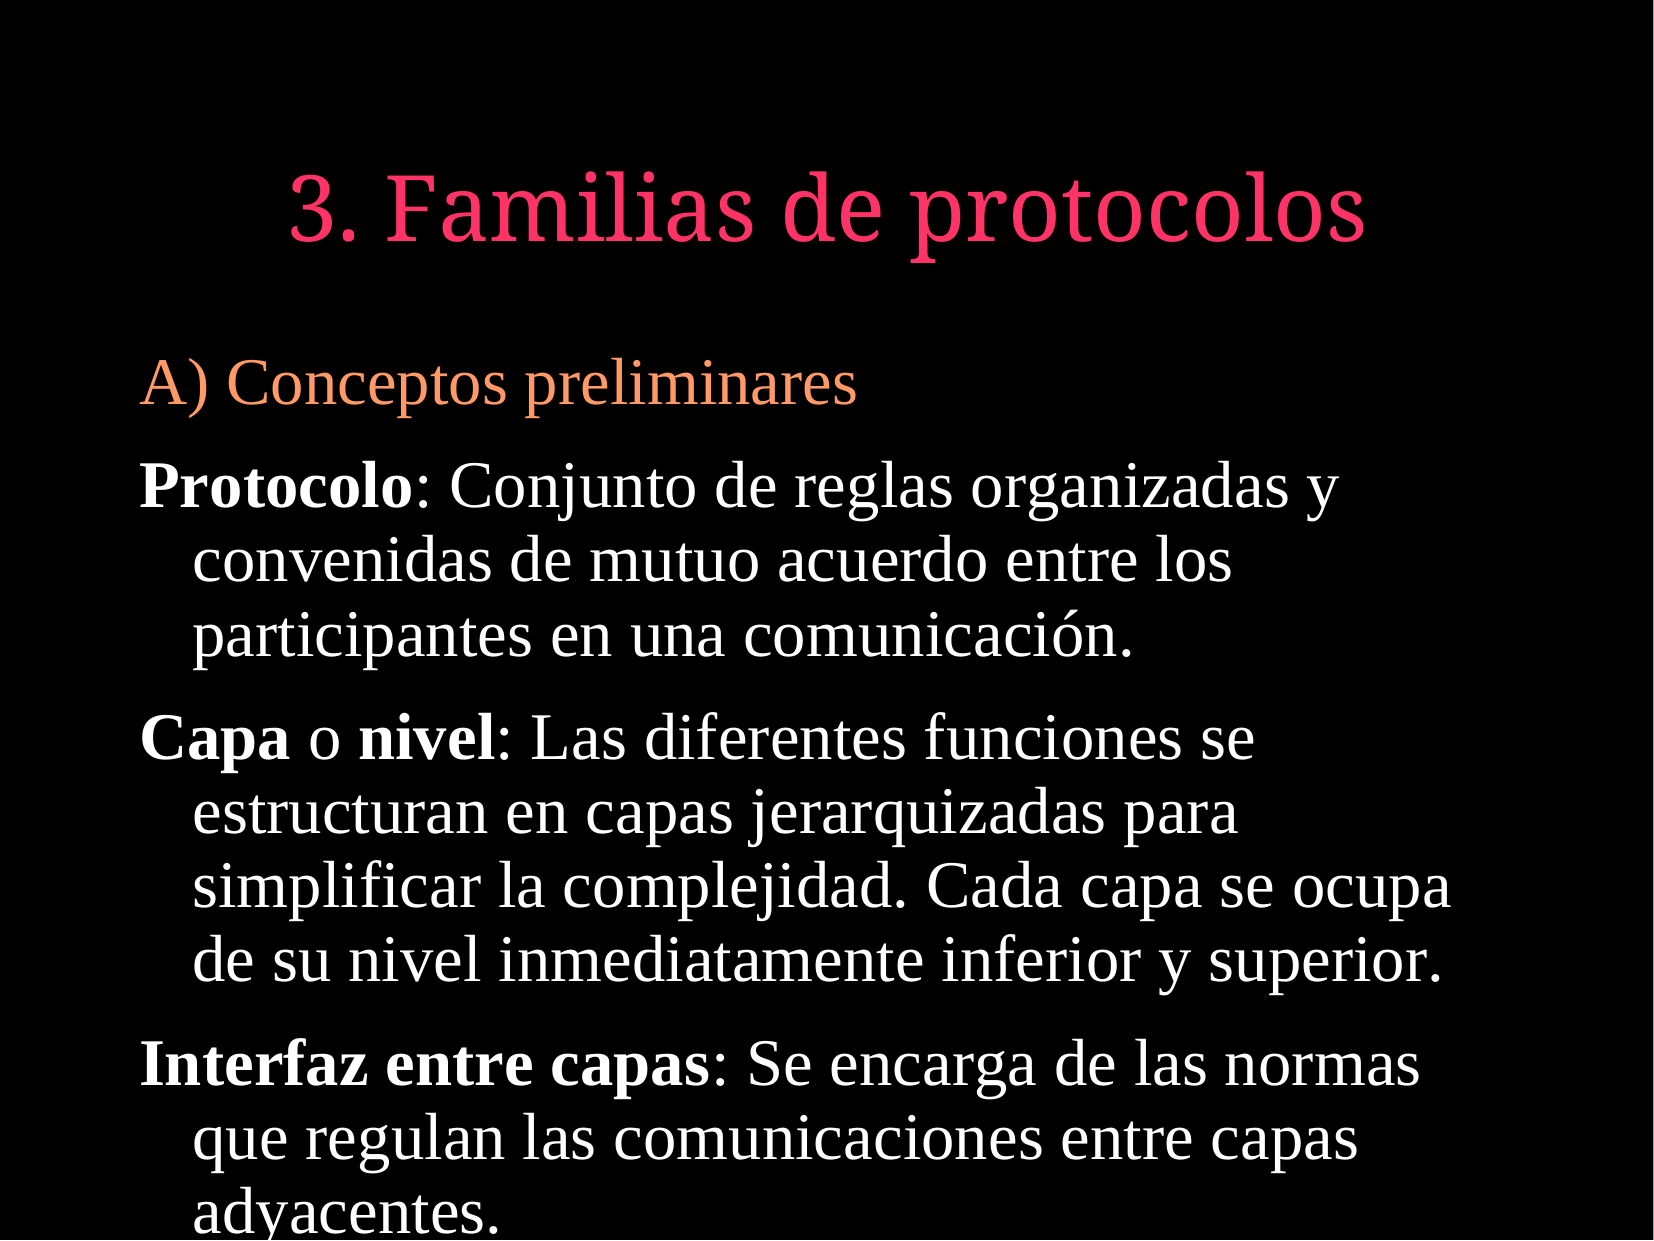

# 3. Familias de protocolos
A) Conceptos preliminares
Protocolo: Conjunto de reglas organizadas y convenidas de mutuo acuerdo entre los participantes en una comunicación.
Capa o nivel: Las diferentes funciones se estructuran en capas jerarquizadas para simplificar la complejidad. Cada capa se ocupa de su nivel inmediatamente inferior y superior.
Interfaz entre capas: Se encarga de las normas que regulan las comunicaciones entre capas adyacentes.